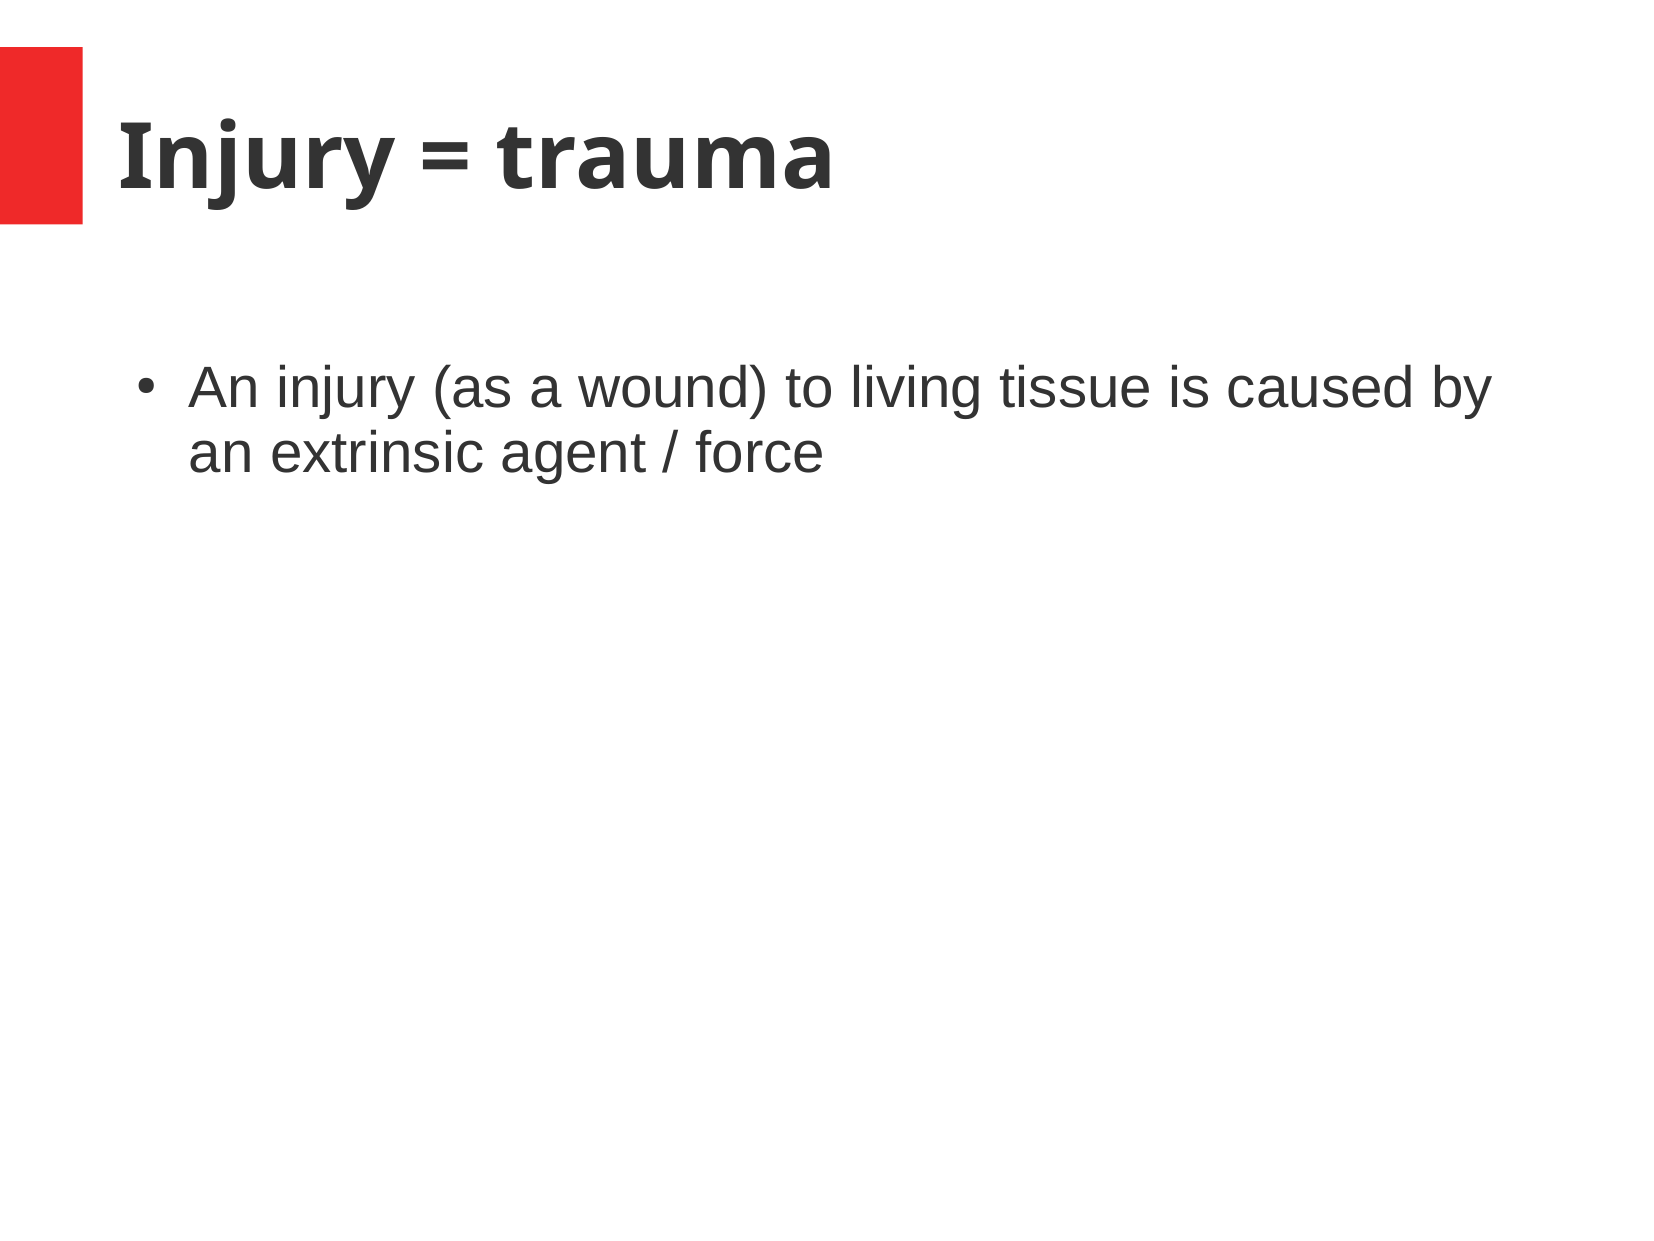

# Injury = trauma
An injury (as a wound) to living tissue is caused by an extrinsic agent / force